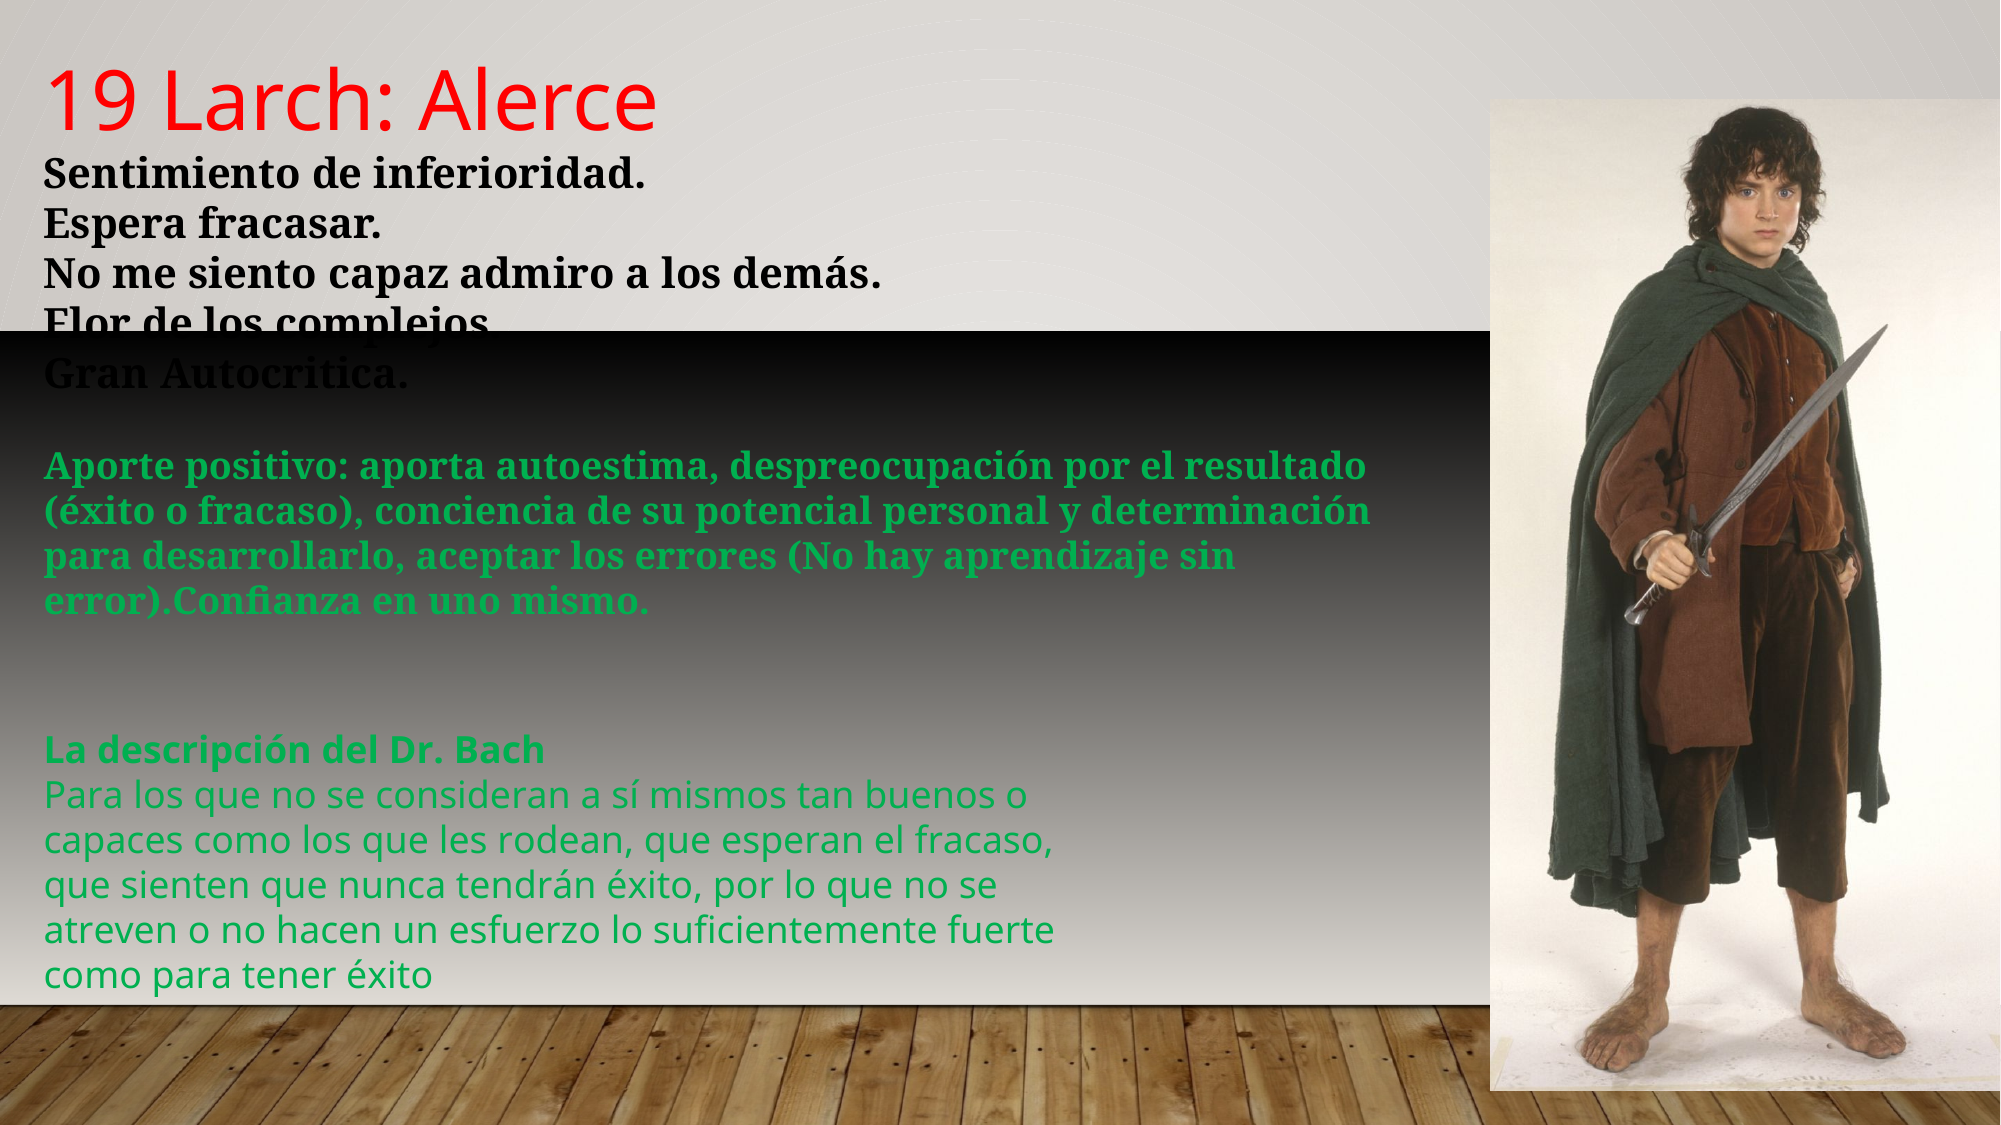

19 Larch: Alerce
Sentimiento de inferioridad.
Espera fracasar.
No me siento capaz admiro a los demás.
Flor de los complejos.
Gran Autocritica.
Aporte positivo: aporta autoestima, despreocupación por el resultado (éxito o fracaso), conciencia de su potencial personal y determinación para desarrollarlo, aceptar los errores (No hay aprendizaje sin error).Confianza en uno mismo.
La descripción del Dr. Bach
Para los que no se consideran a sí mismos tan buenos o capaces como los que les rodean, que esperan el fracaso, que sienten que nunca tendrán éxito, por lo que no se atreven o no hacen un esfuerzo lo suficientemente fuerte como para tener éxito